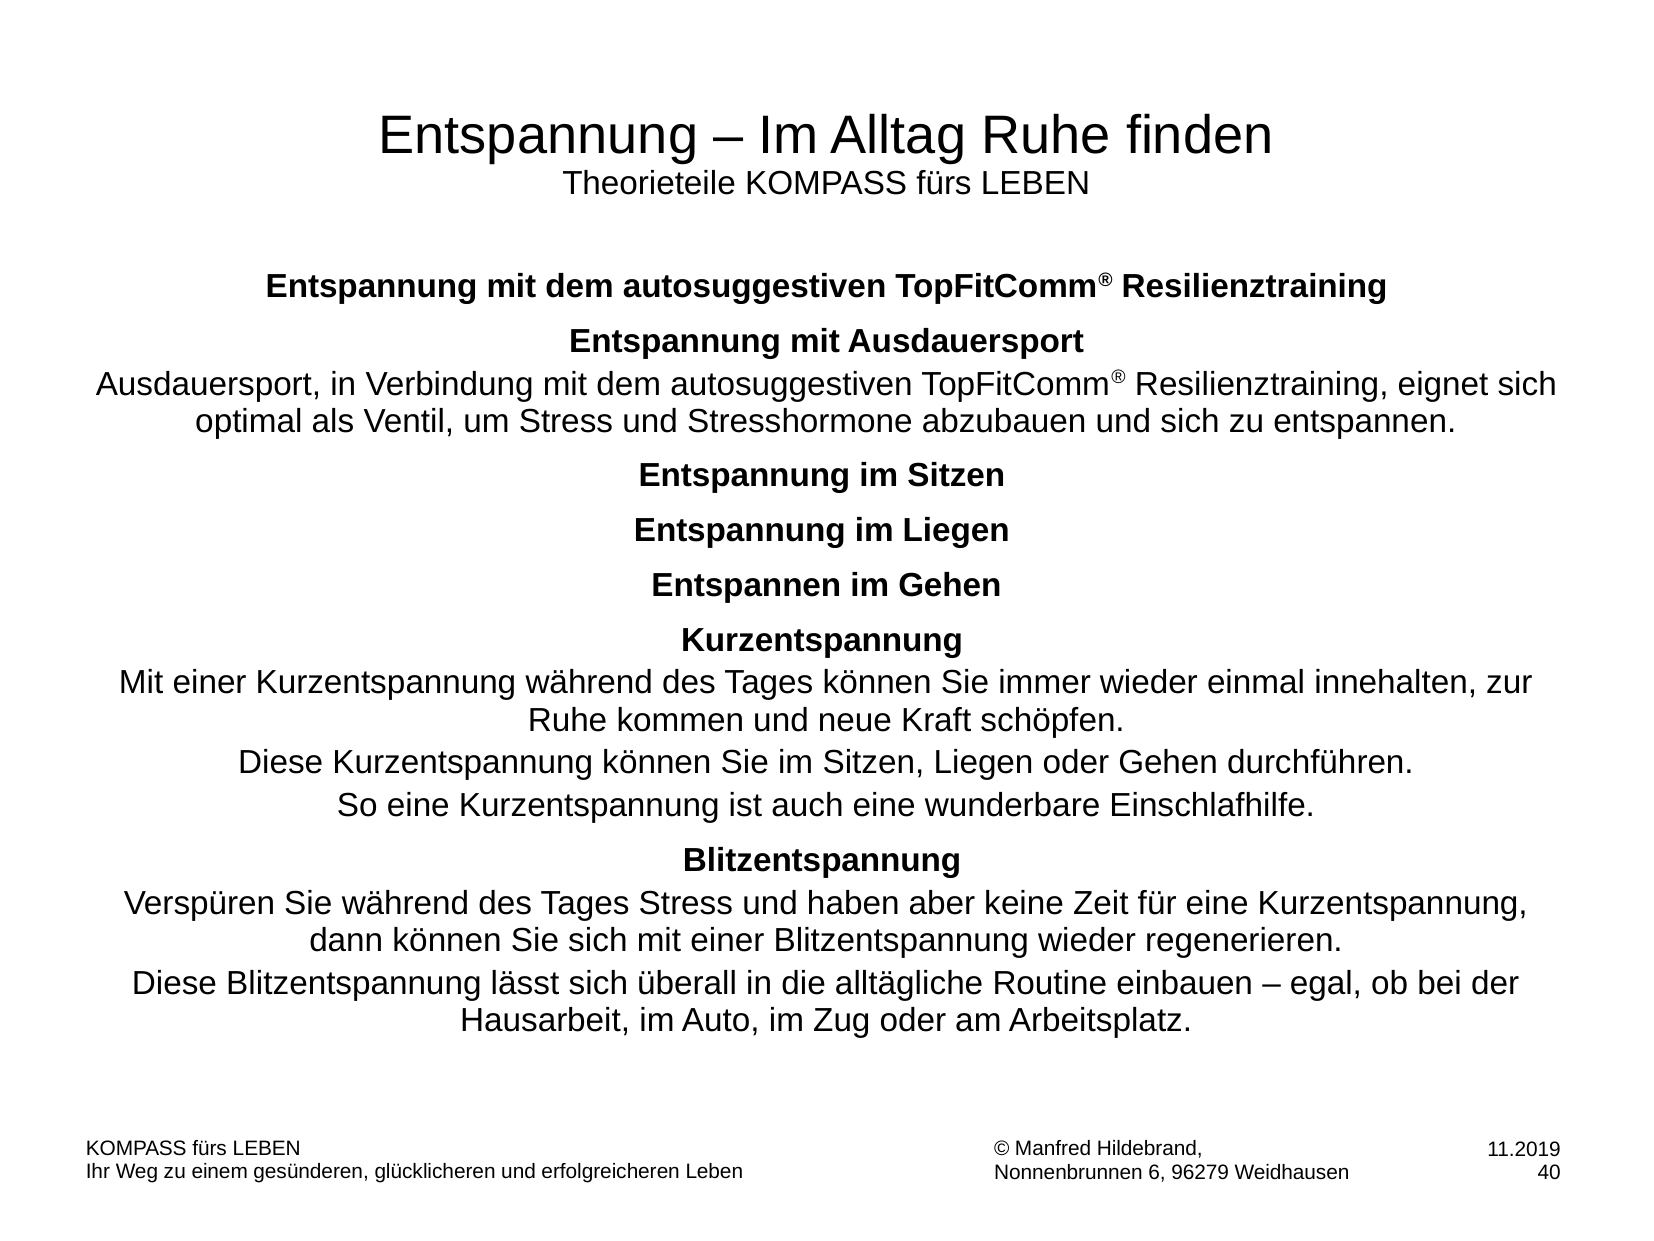

# Entspannung – Im Alltag Ruhe finden Theorieteile KOMPASS fürs LEBEN
Entspannung mit dem autosuggestiven TopFitComm® Resilienztraining
Entspannung mit Ausdauersport
Ausdauersport, in Verbindung mit dem autosuggestiven TopFitComm® Resilienztraining, eignet sich optimal als Ventil, um Stress und Stresshormone abzubauen und sich zu entspannen.
Entspannung im Sitzen
Entspannung im Liegen
Entspannen im Gehen
Kurzentspannung
Mit einer Kurzentspannung während des Tages können Sie immer wieder einmal innehalten, zur Ruhe kommen und neue Kraft schöpfen.
Diese Kurzentspannung können Sie im Sitzen, Liegen oder Gehen durchführen.
So eine Kurzentspannung ist auch eine wunderbare Einschlafhilfe.
Blitzentspannung
Verspüren Sie während des Tages Stress und haben aber keine Zeit für eine Kurzentspannung, dann können Sie sich mit einer Blitzentspannung wieder regenerieren.
Diese Blitzentspannung lässt sich überall in die alltägliche Routine einbauen – egal, ob bei der Hausarbeit, im Auto, im Zug oder am Arbeitsplatz.
KOMPASS fürs LEBEN
Ihr Weg zu einem gesünderen, glücklicheren und erfolgreicheren Leben
© Manfred Hildebrand,
Nonnenbrunnen 6, 96279 Weidhausen
11.2019
40